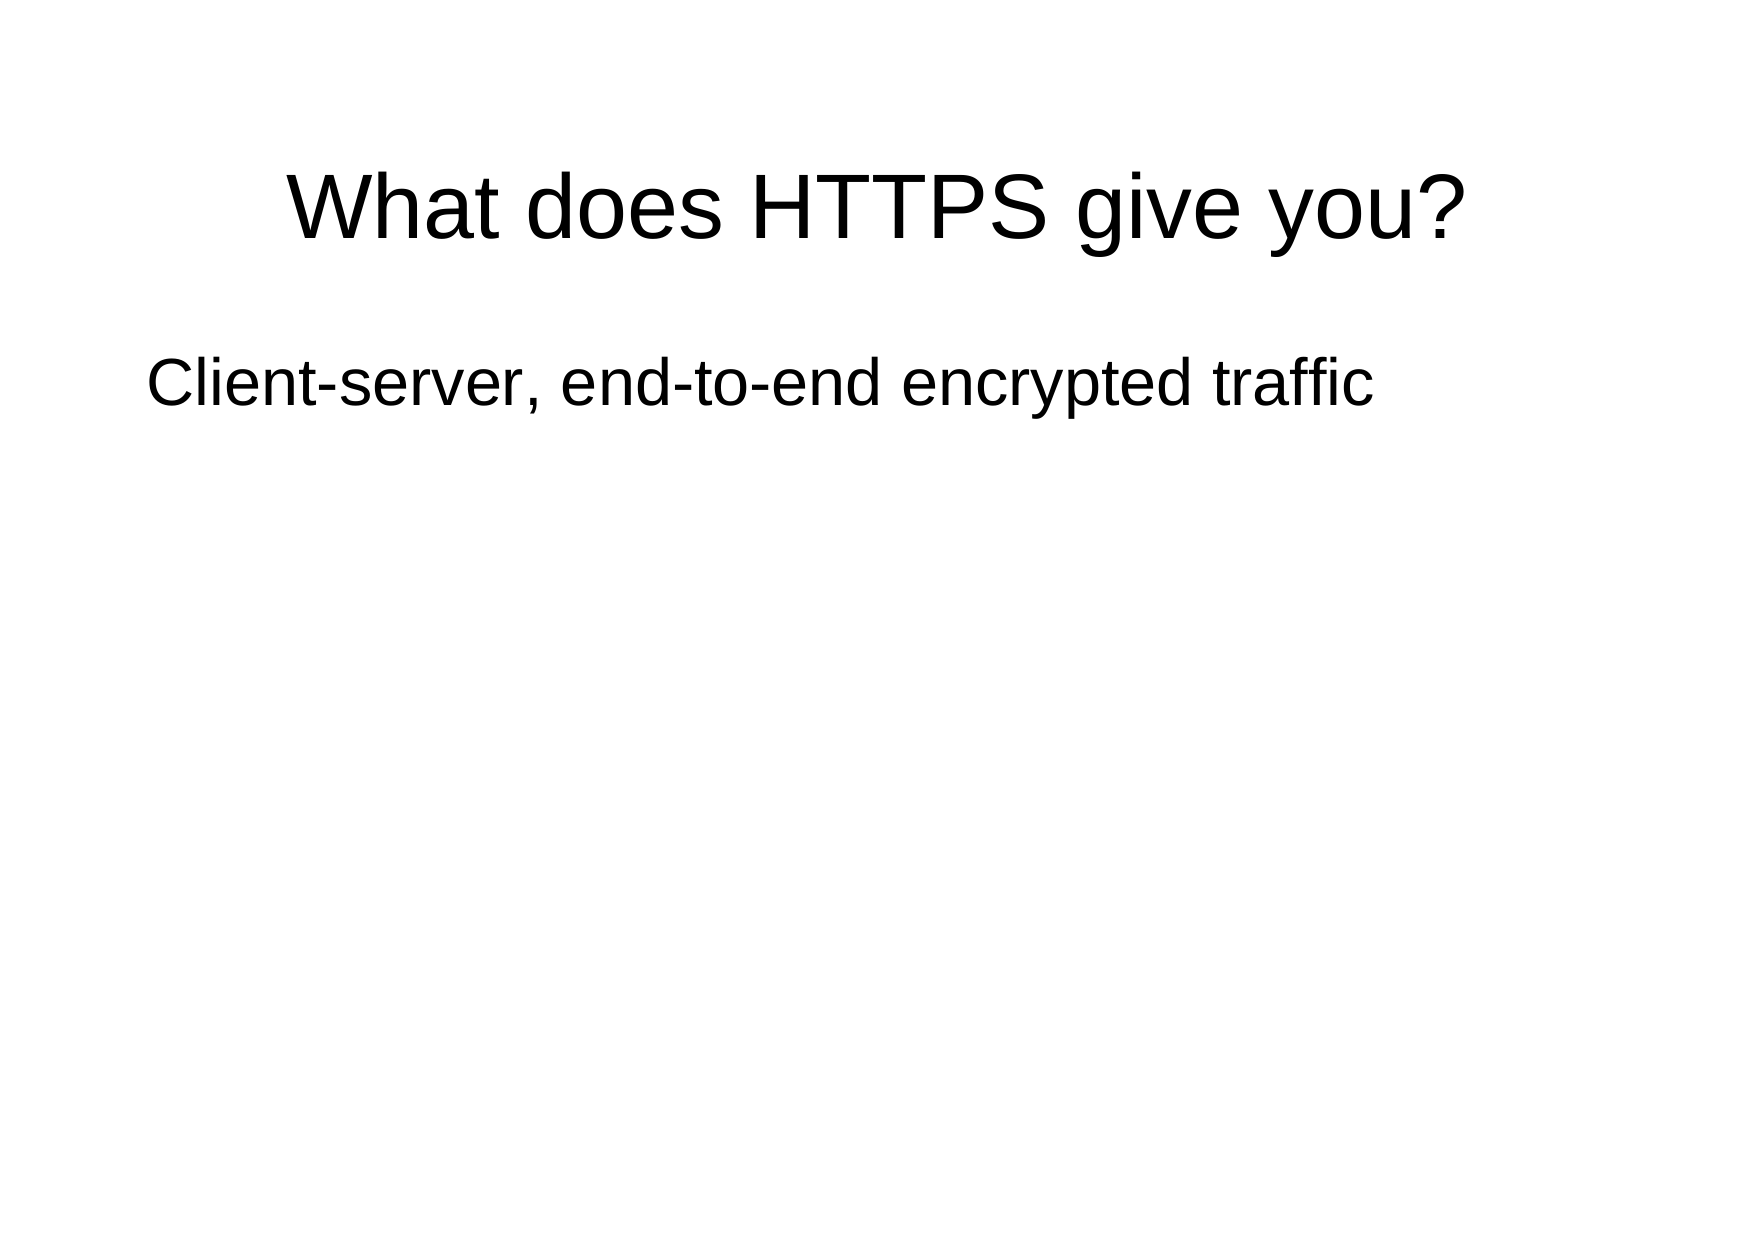

# What does HTTPS give you?
Client-server, end-to-end encrypted traffic